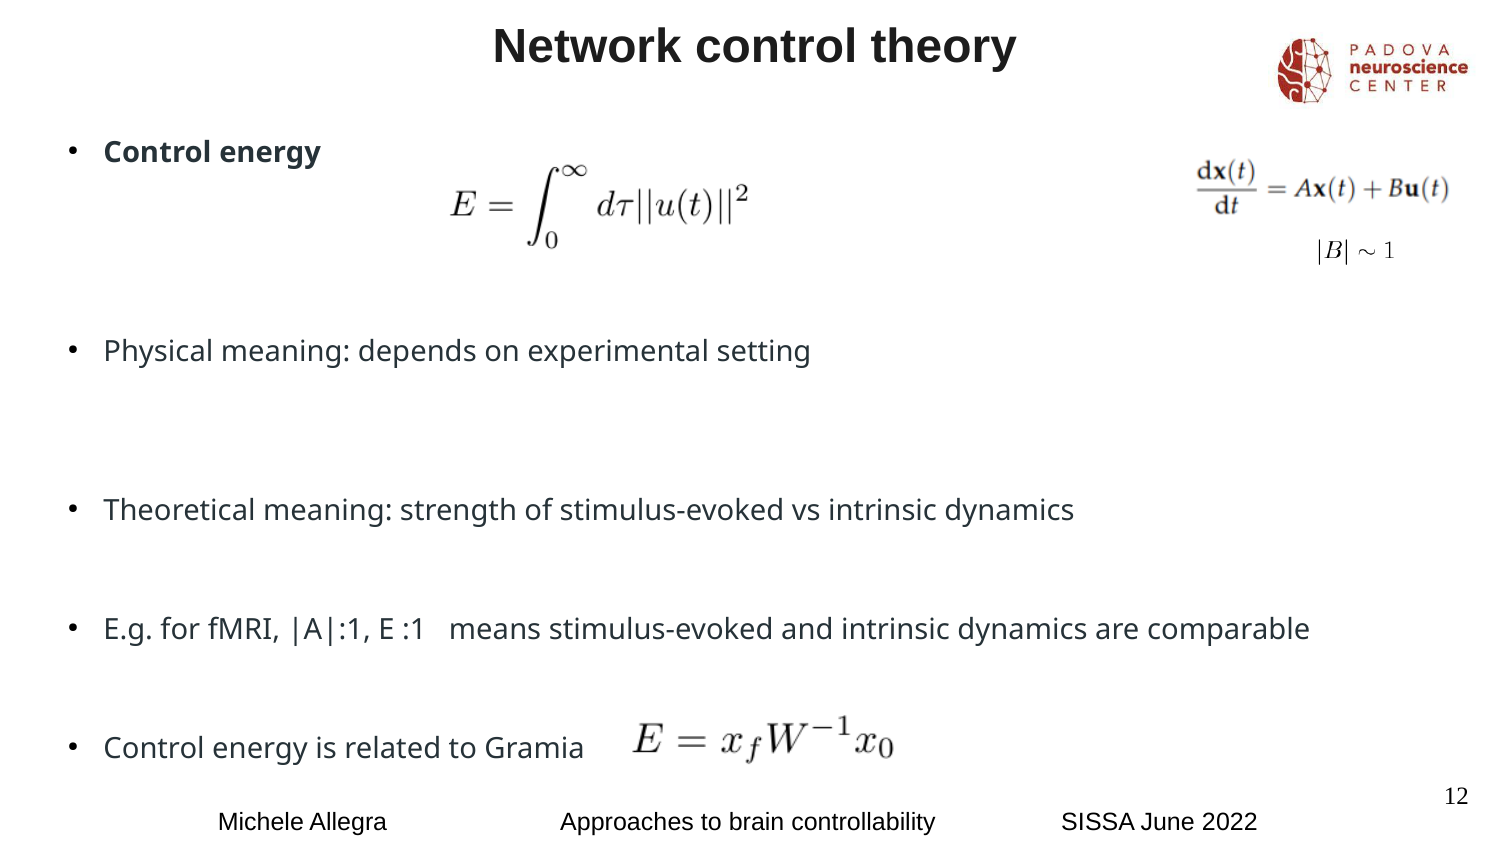

Network control theory
Control energy
Physical meaning: depends on experimental setting
Theoretical meaning: strength of stimulus-evoked vs intrinsic dynamics
E.g. for fMRI, |A|:1, E :1 means stimulus-evoked and intrinsic dynamics are comparable
Control energy is related to Gramian eigenvalues
Michele Allegra Approaches to brain controllability SISSA June 2022